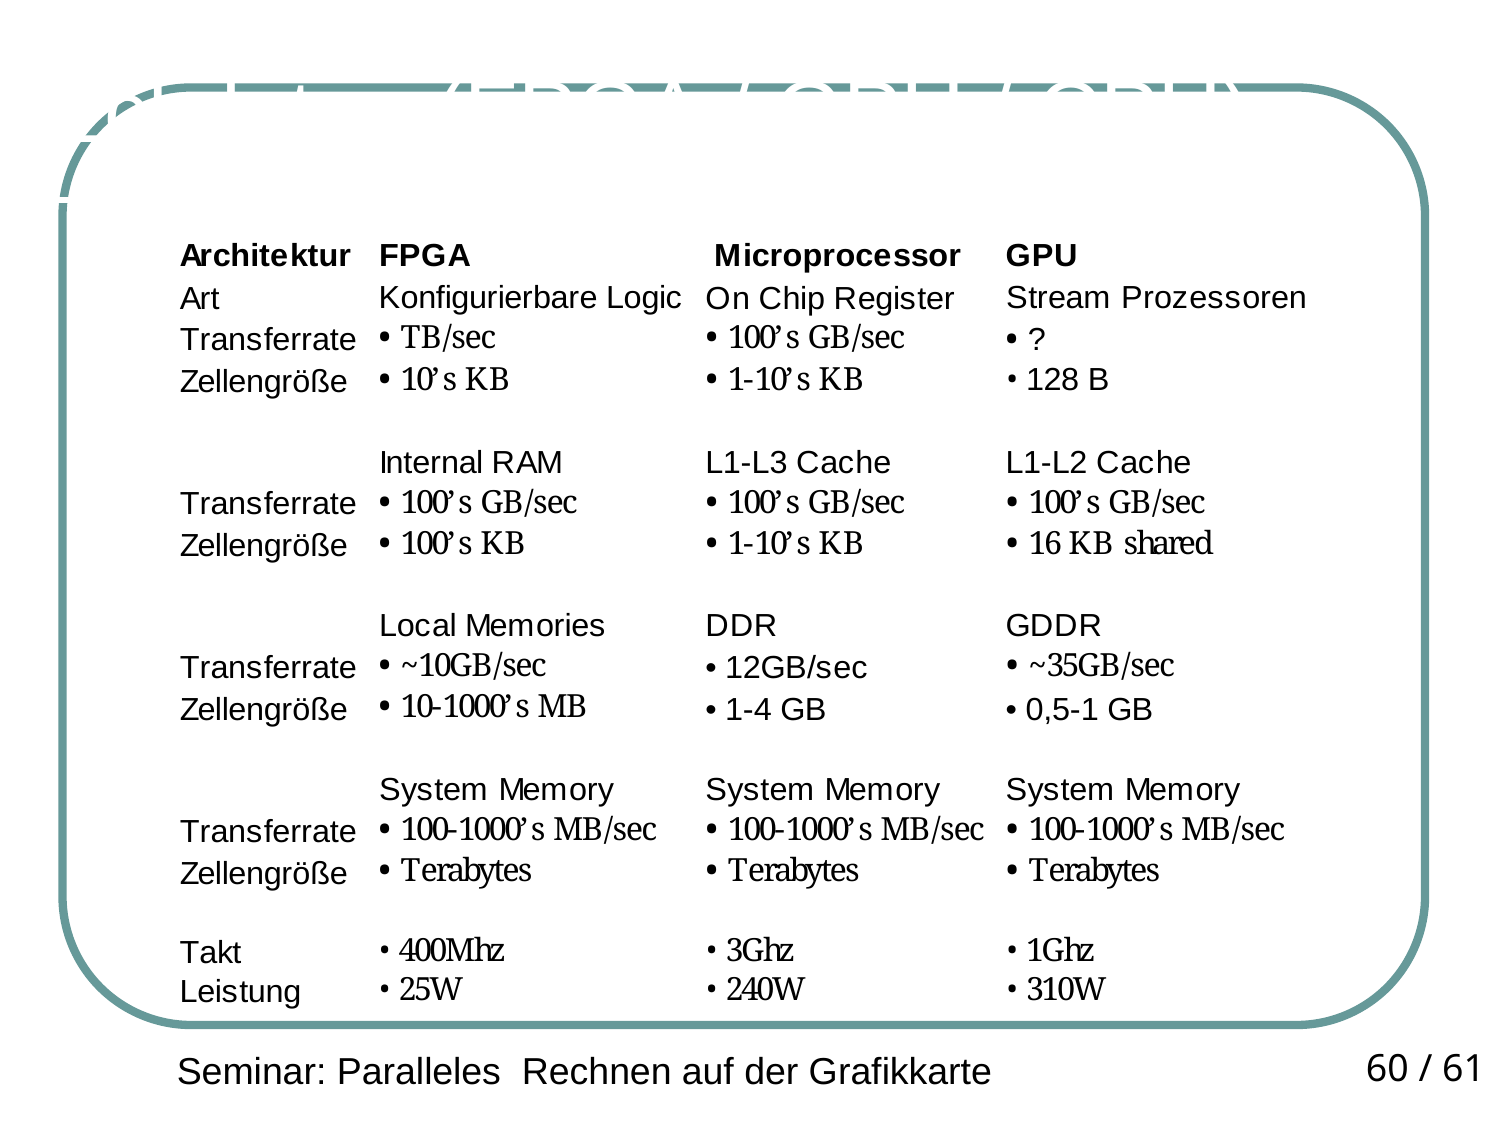

# Eckdaten (FPGA / GPU / CPU)
Seminar: Paralleles Rechnen auf der Grafikkarte
60